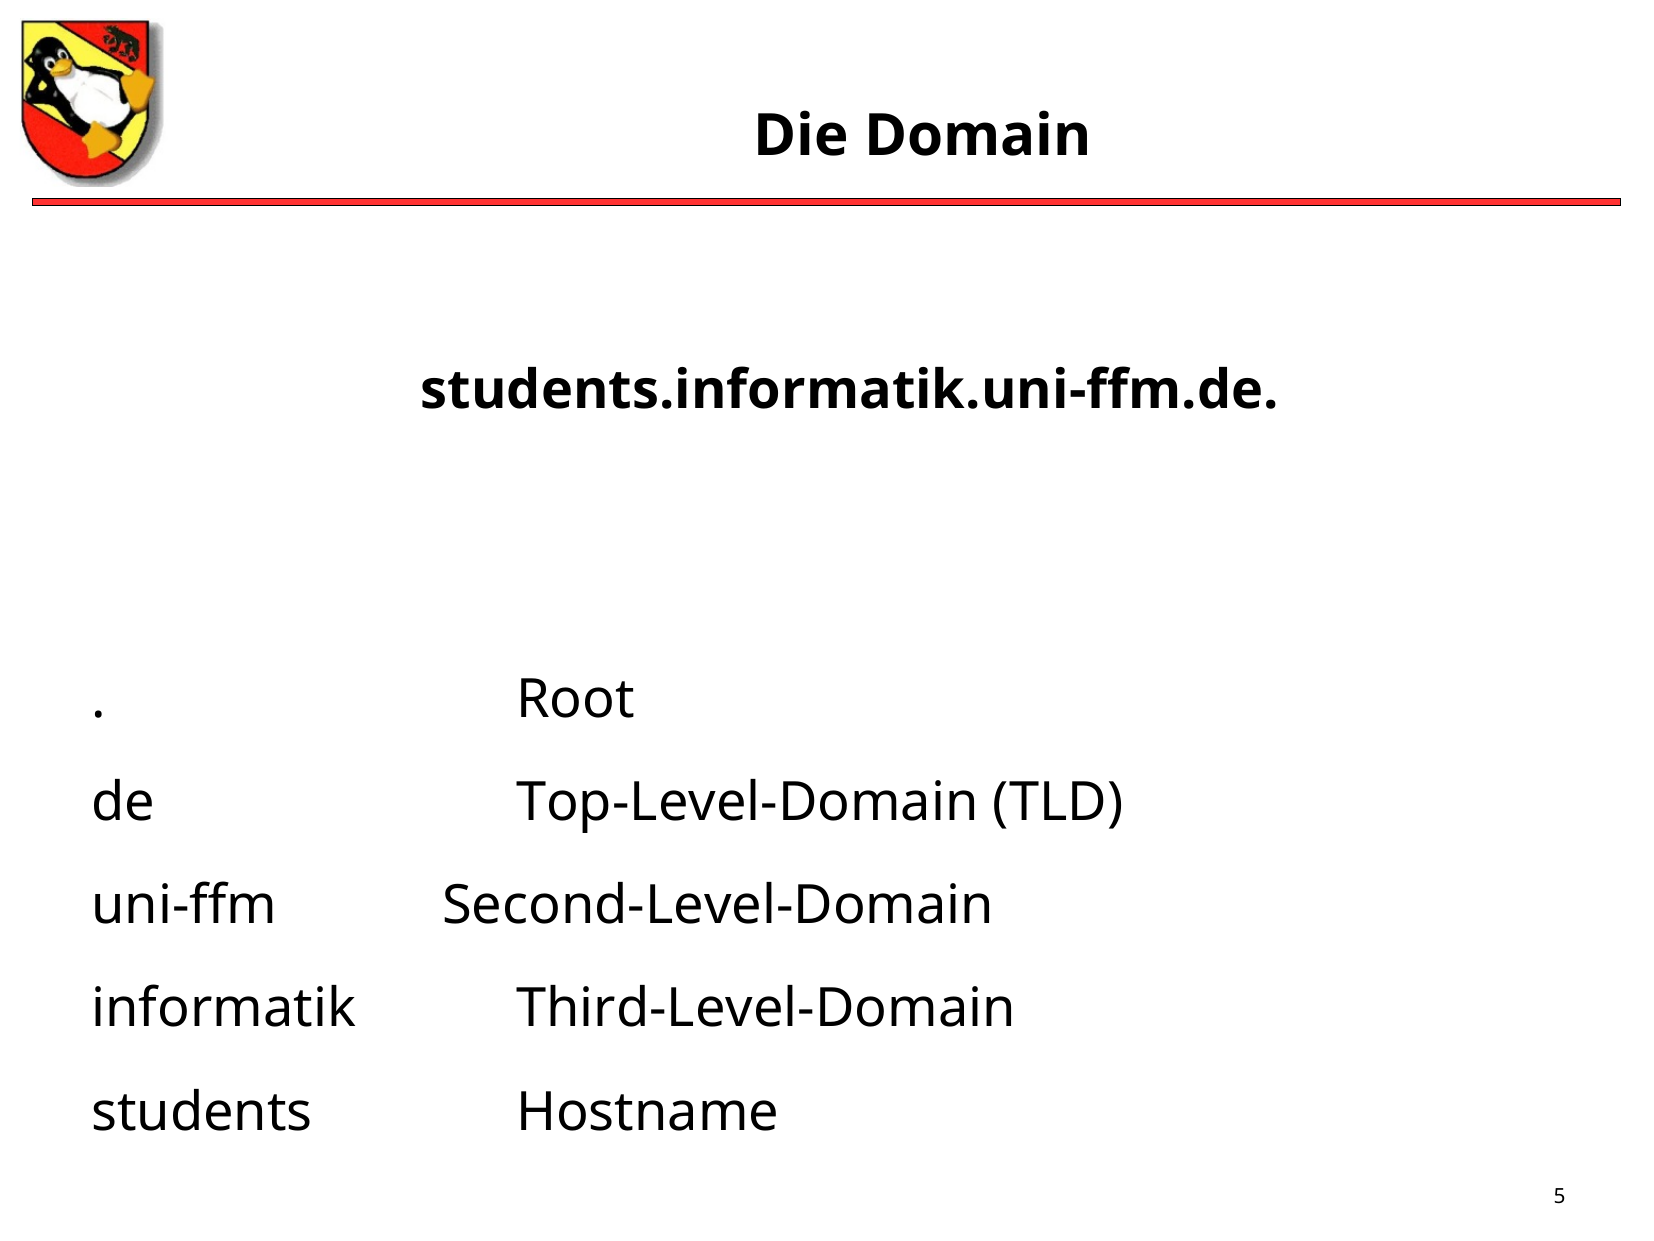

# Die Domain
students.informatik.uni-ffm.de.
.							Root
de					Top-Level-Domain (TLD)
uni-ffm			Second-Level-Domain
informatik			Third-Level-Domain
students			Hostname